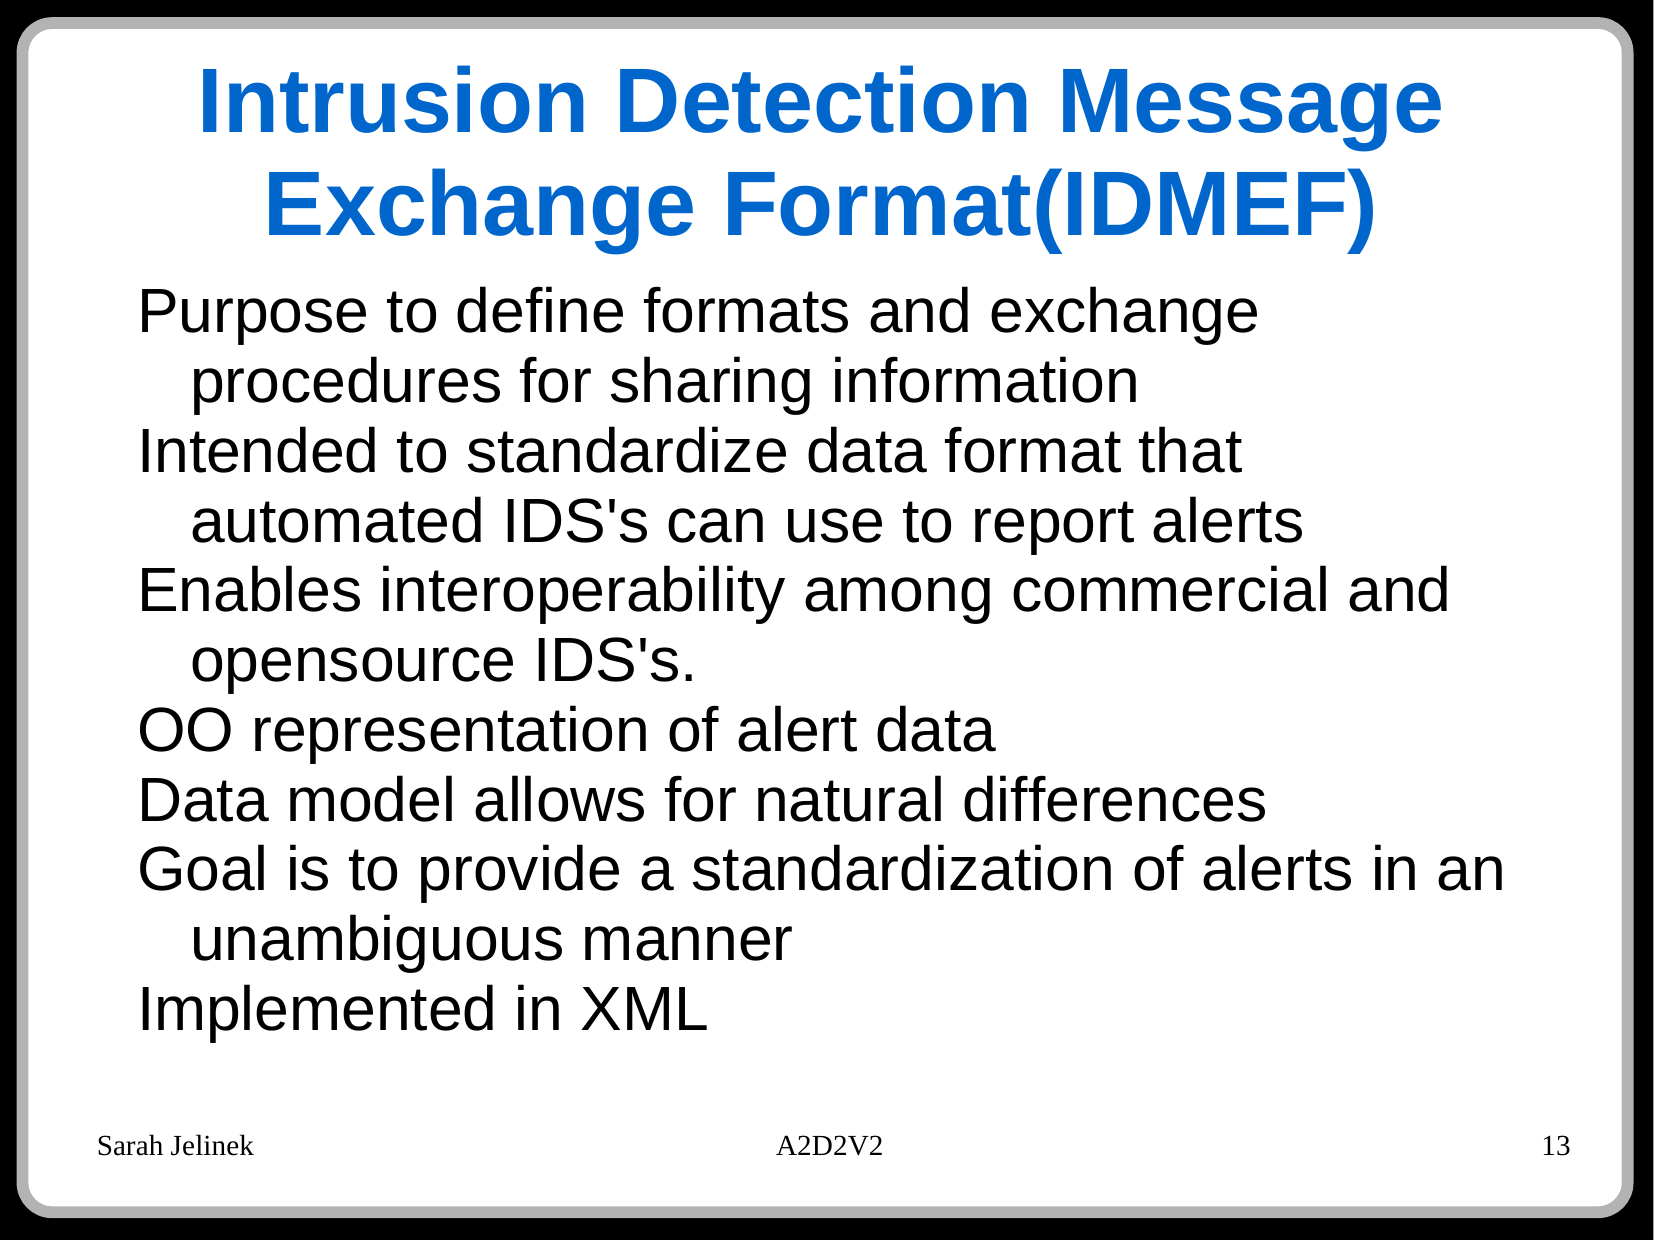

# Intrusion Detection Message Exchange Format(IDMEF)
Purpose to define formats and exchange procedures for sharing information
Intended to standardize data format that automated IDS's can use to report alerts
Enables interoperability among commercial and opensource IDS's.
OO representation of alert data
Data model allows for natural differences
Goal is to provide a standardization of alerts in an unambiguous manner
Implemented in XML
Sarah Jelinek A2D2V2
13